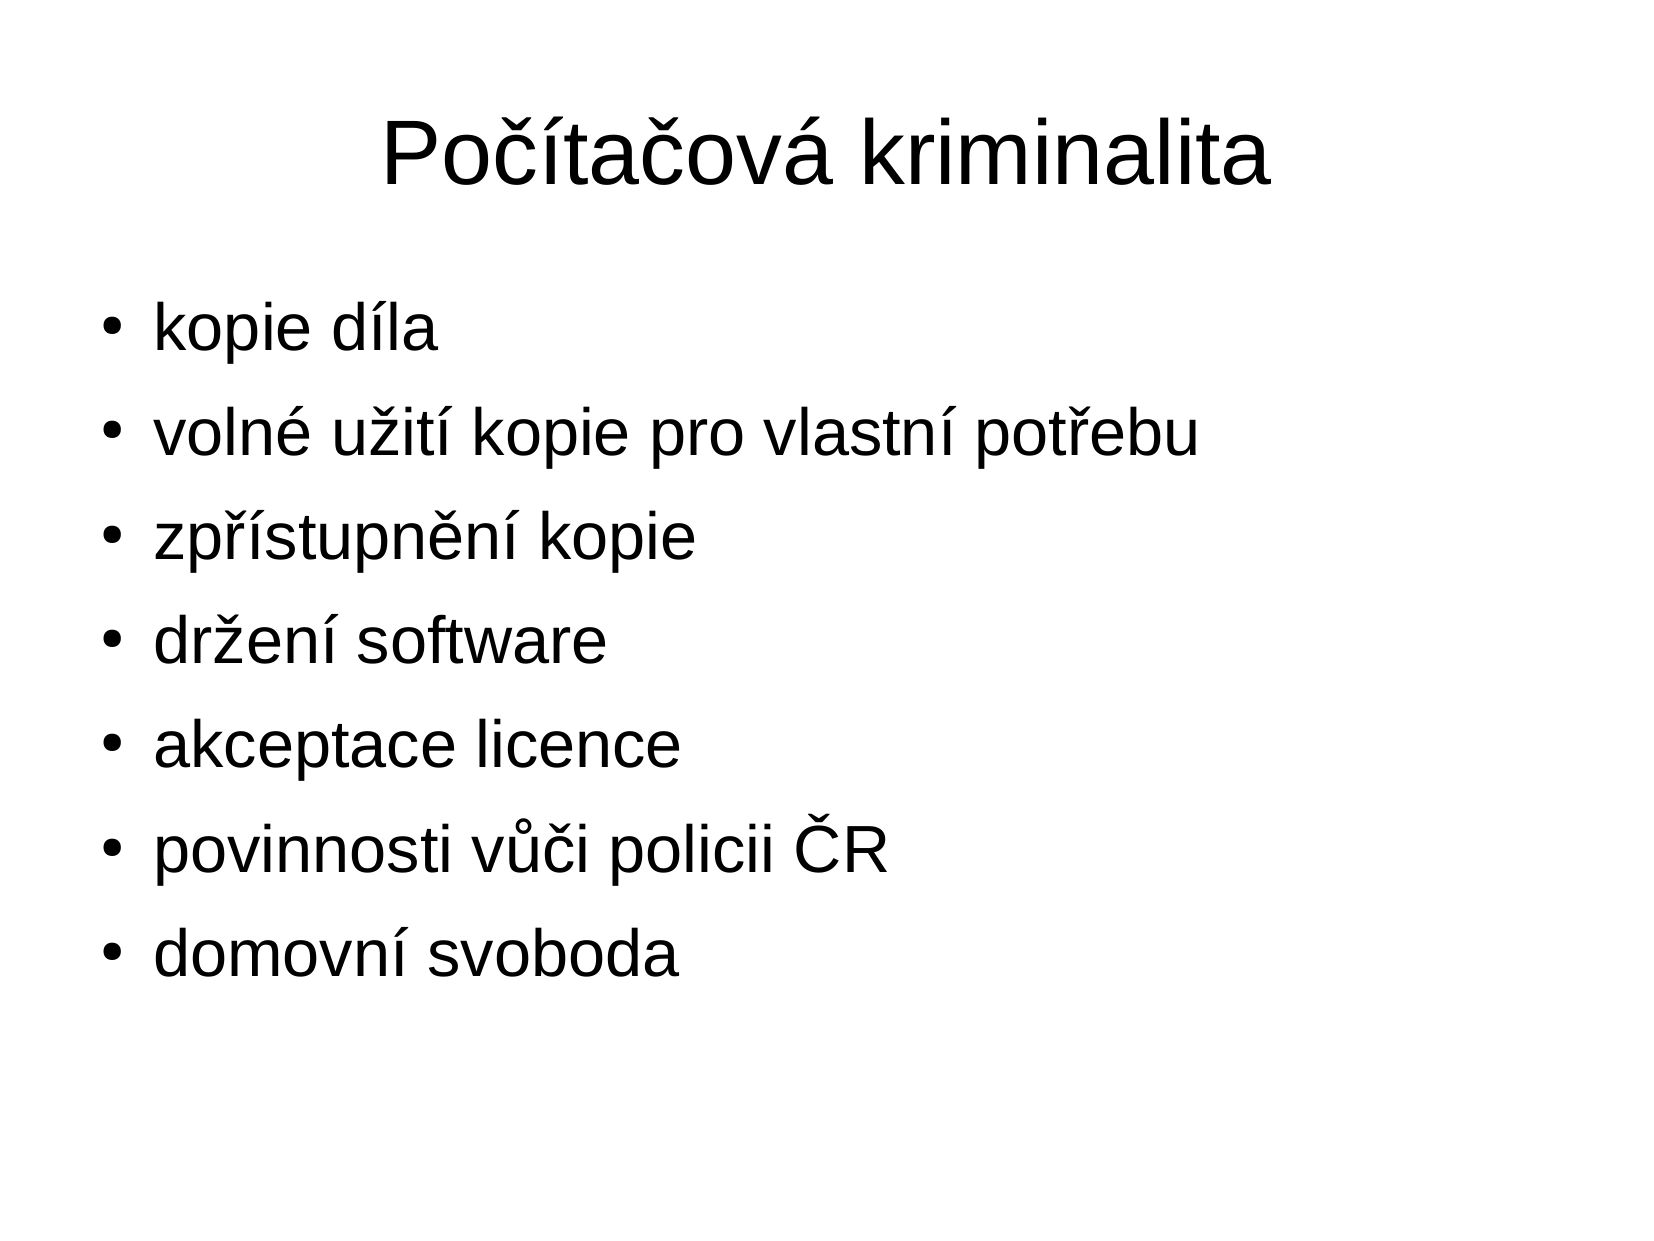

# Počítačová kriminalita
kopie díla
volné užití kopie pro vlastní potřebu
zpřístupnění kopie
držení software
akceptace licence
povinnosti vůči policii ČR
domovní svoboda